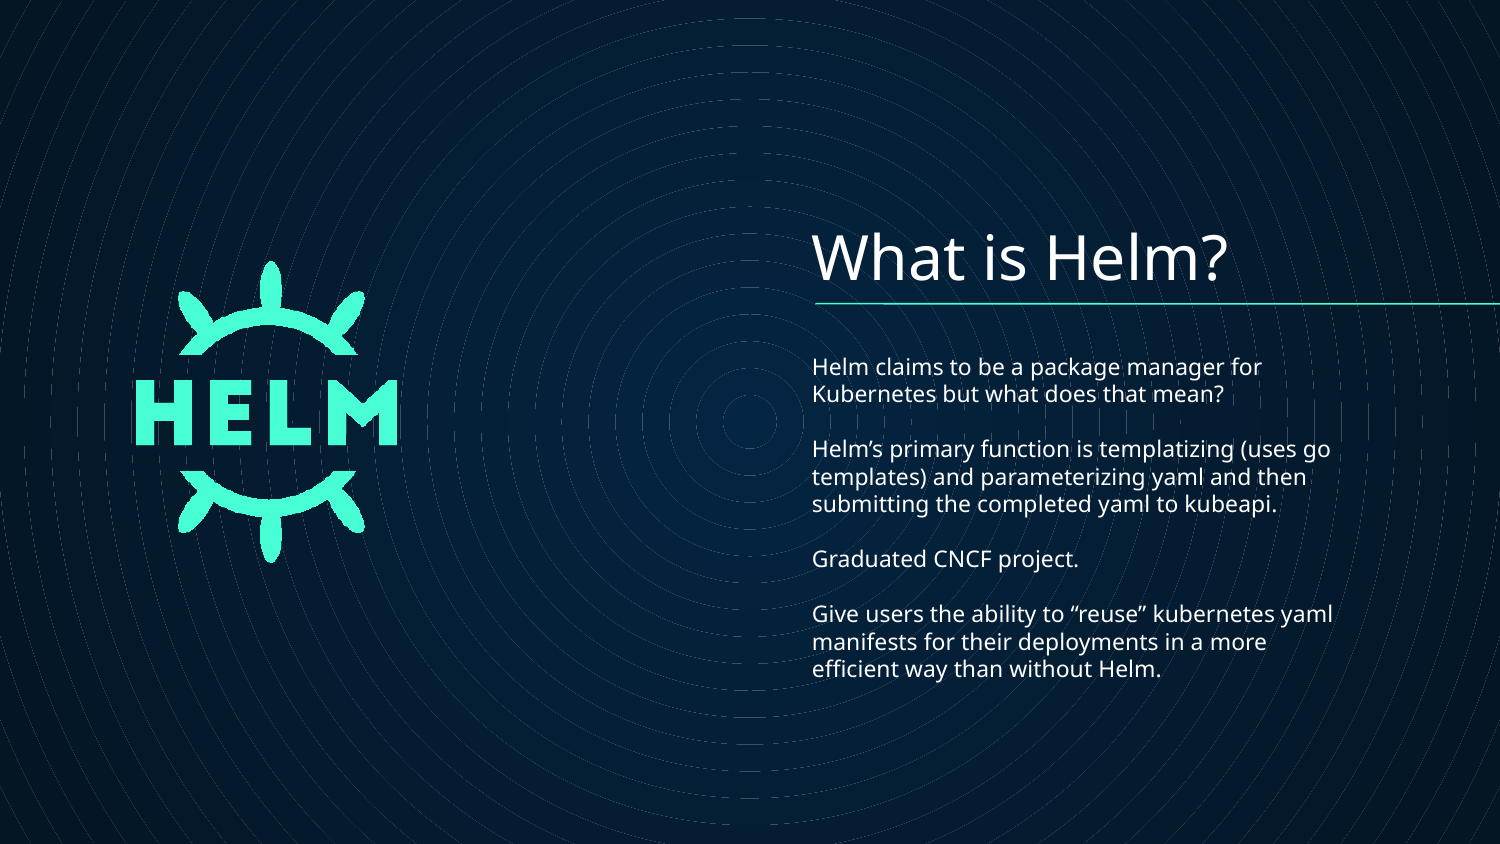

# What is Helm?
Helm claims to be a package manager for Kubernetes but what does that mean?
Helm’s primary function is templatizing (uses go templates) and parameterizing yaml and then submitting the completed yaml to kubeapi.
Graduated CNCF project.
Give users the ability to “reuse” kubernetes yaml manifests for their deployments in a more efficient way than without Helm.